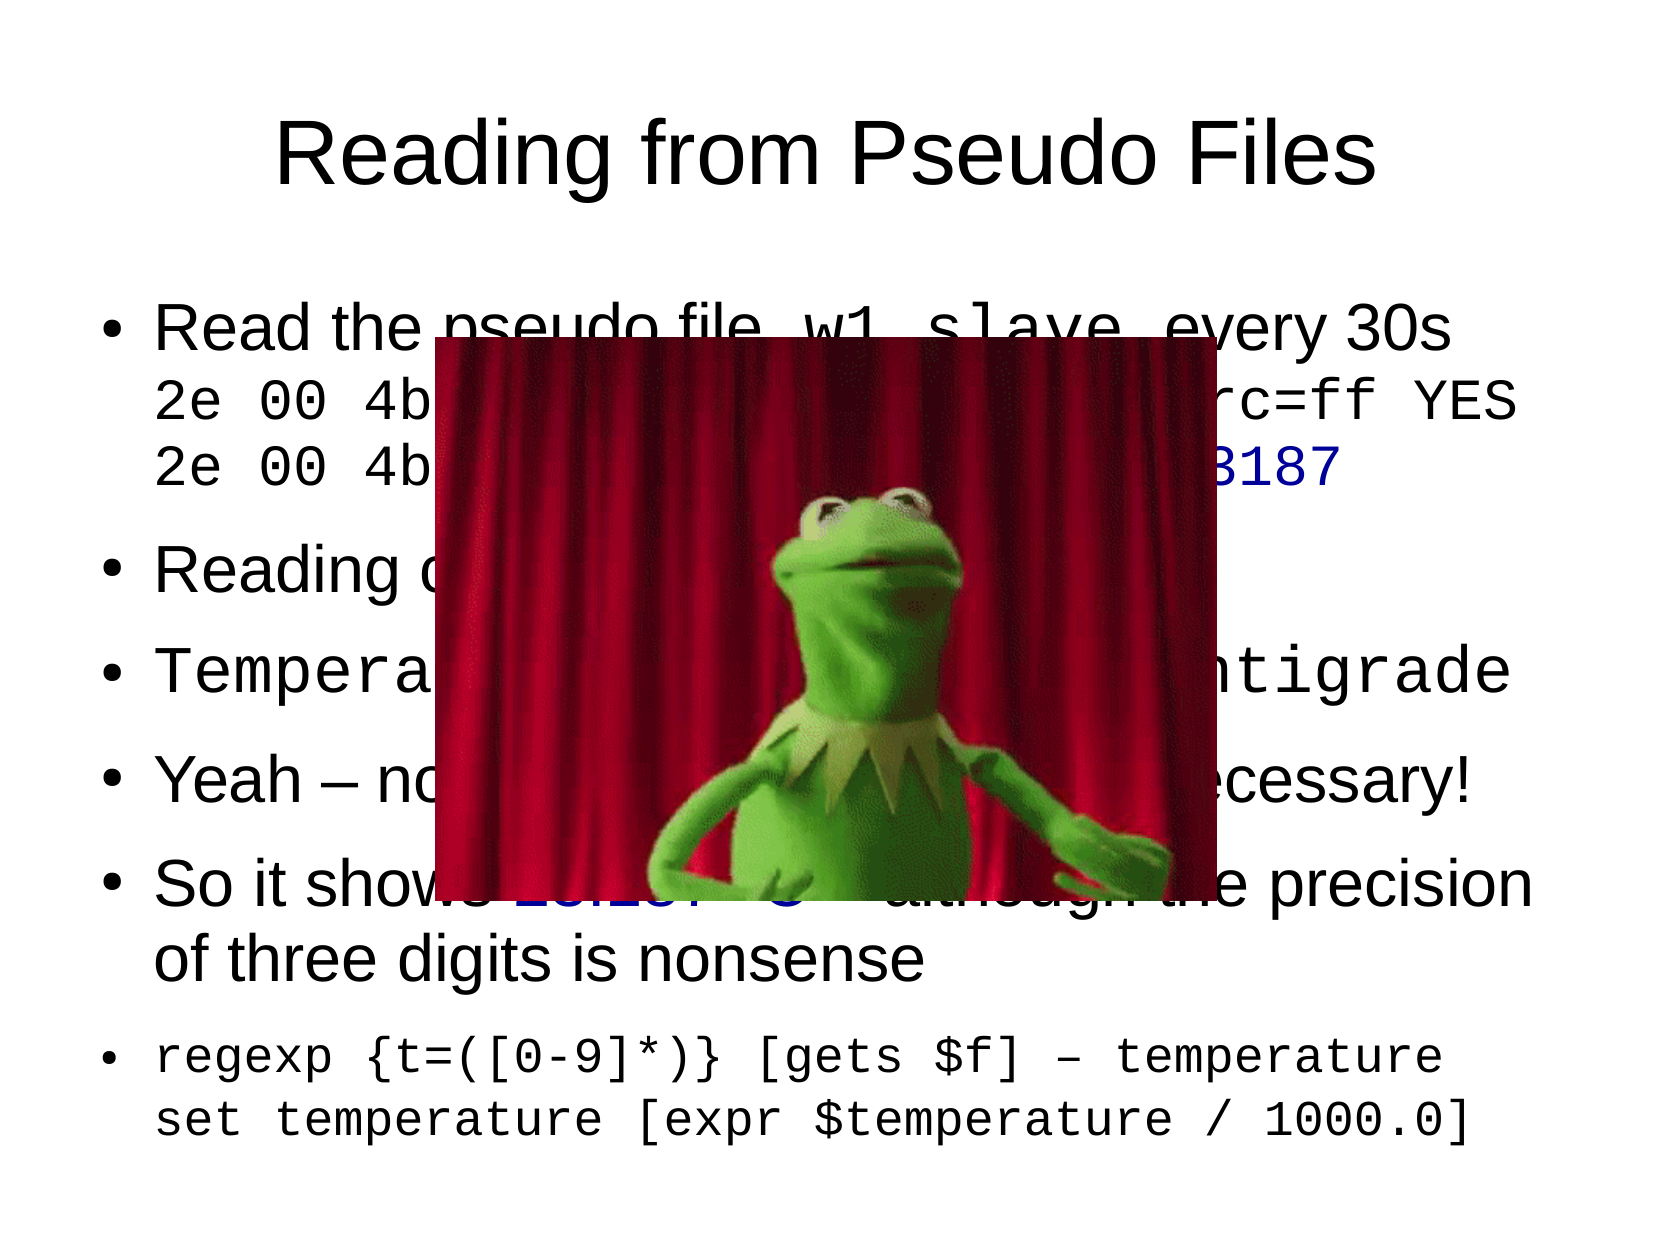

# Reading from Pseudo Files
Read the pseudo file w1_slave every 30s
2e 00 4b 46 ff ff 09 10 ff : crc=ff YES
2e 00 4b 46 ff ff 09 10 ff t=23187
Reading can take up to 700 ms
Temperature is in milli-centigrade
Yeah – no conversion to metric is necessary!
So it shows 23.187 °C – although the precision of three digits is nonsense
regexp {t=([0-9]*)} [gets $f] – temperature
set temperature [expr $temperature / 1000.0]